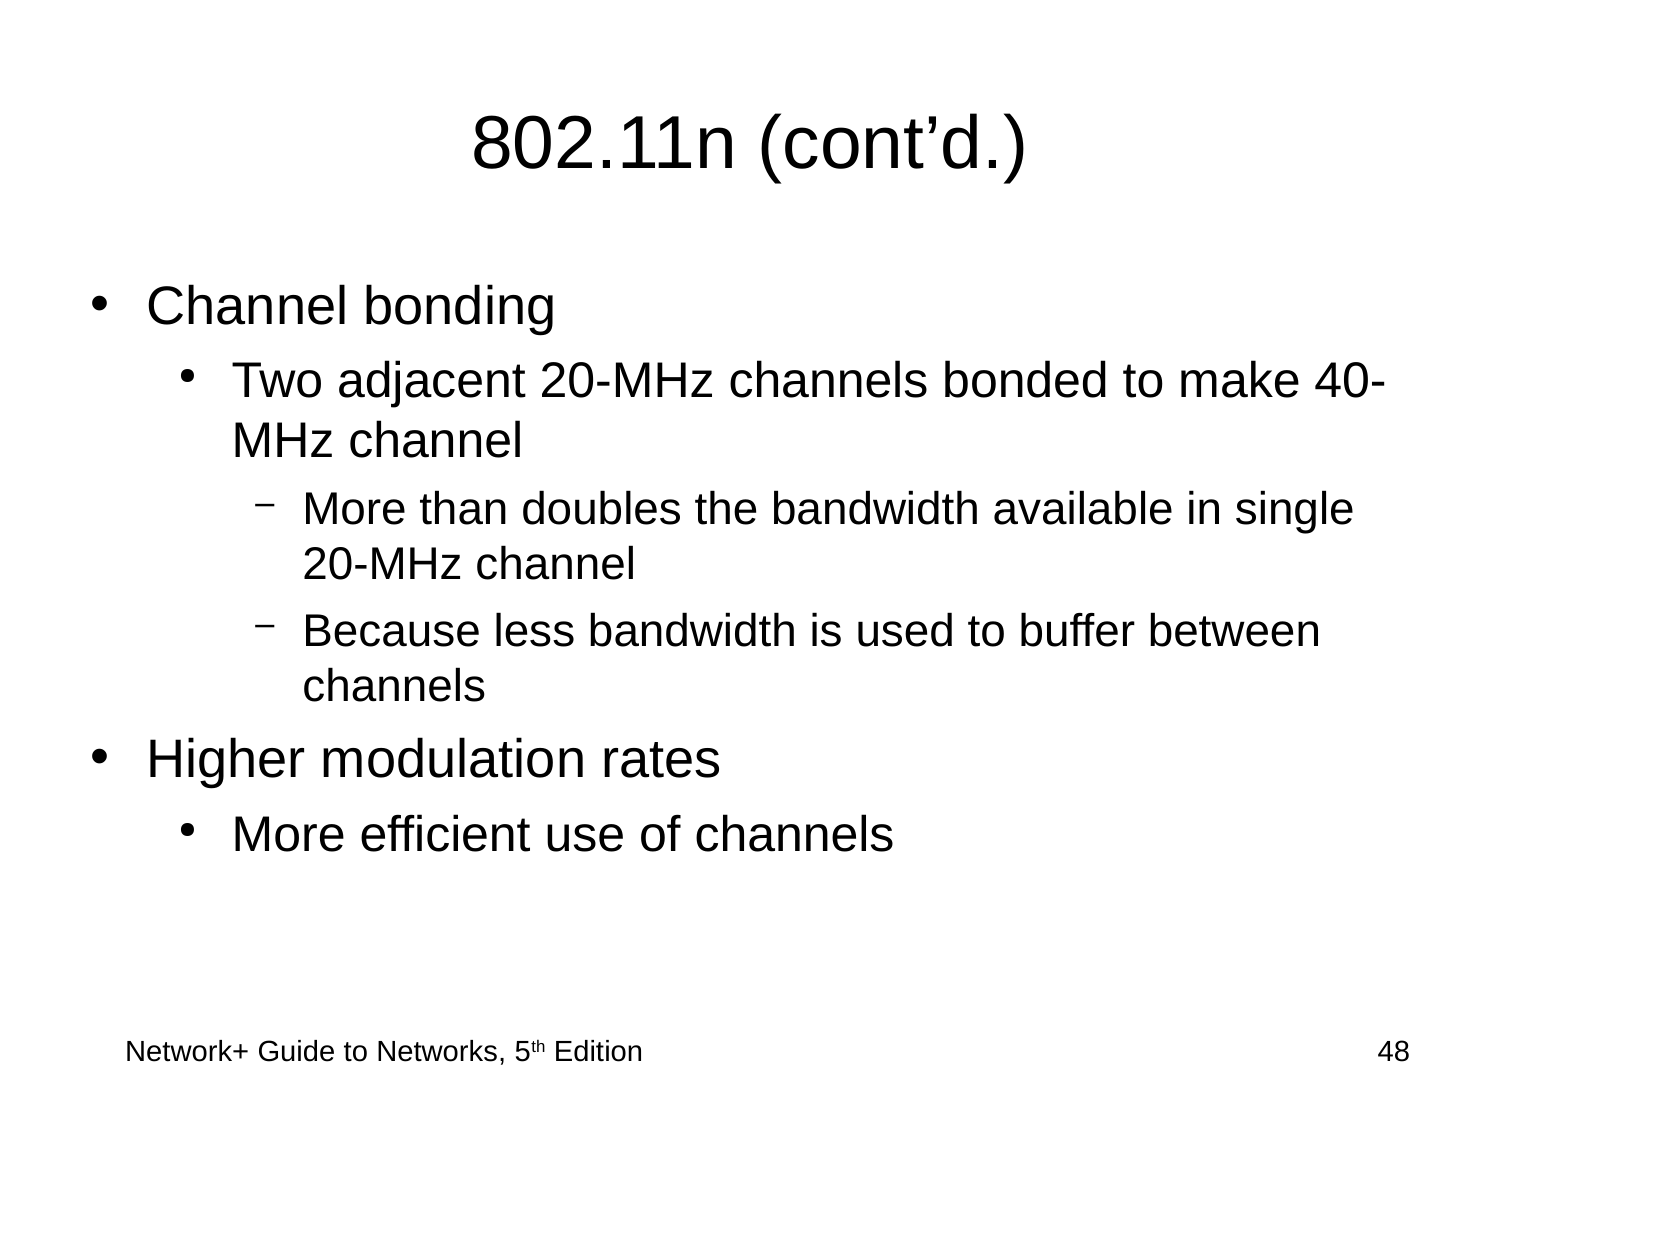

# 802.11n (cont’d.)
Channel bonding
Two adjacent 20-MHz channels bonded to make 40-MHz channel
More than doubles the bandwidth available in single 20-MHz channel
Because less bandwidth is used to buffer between channels
Higher modulation rates
More efficient use of channels
Network+ Guide to Networks, 5th Edition